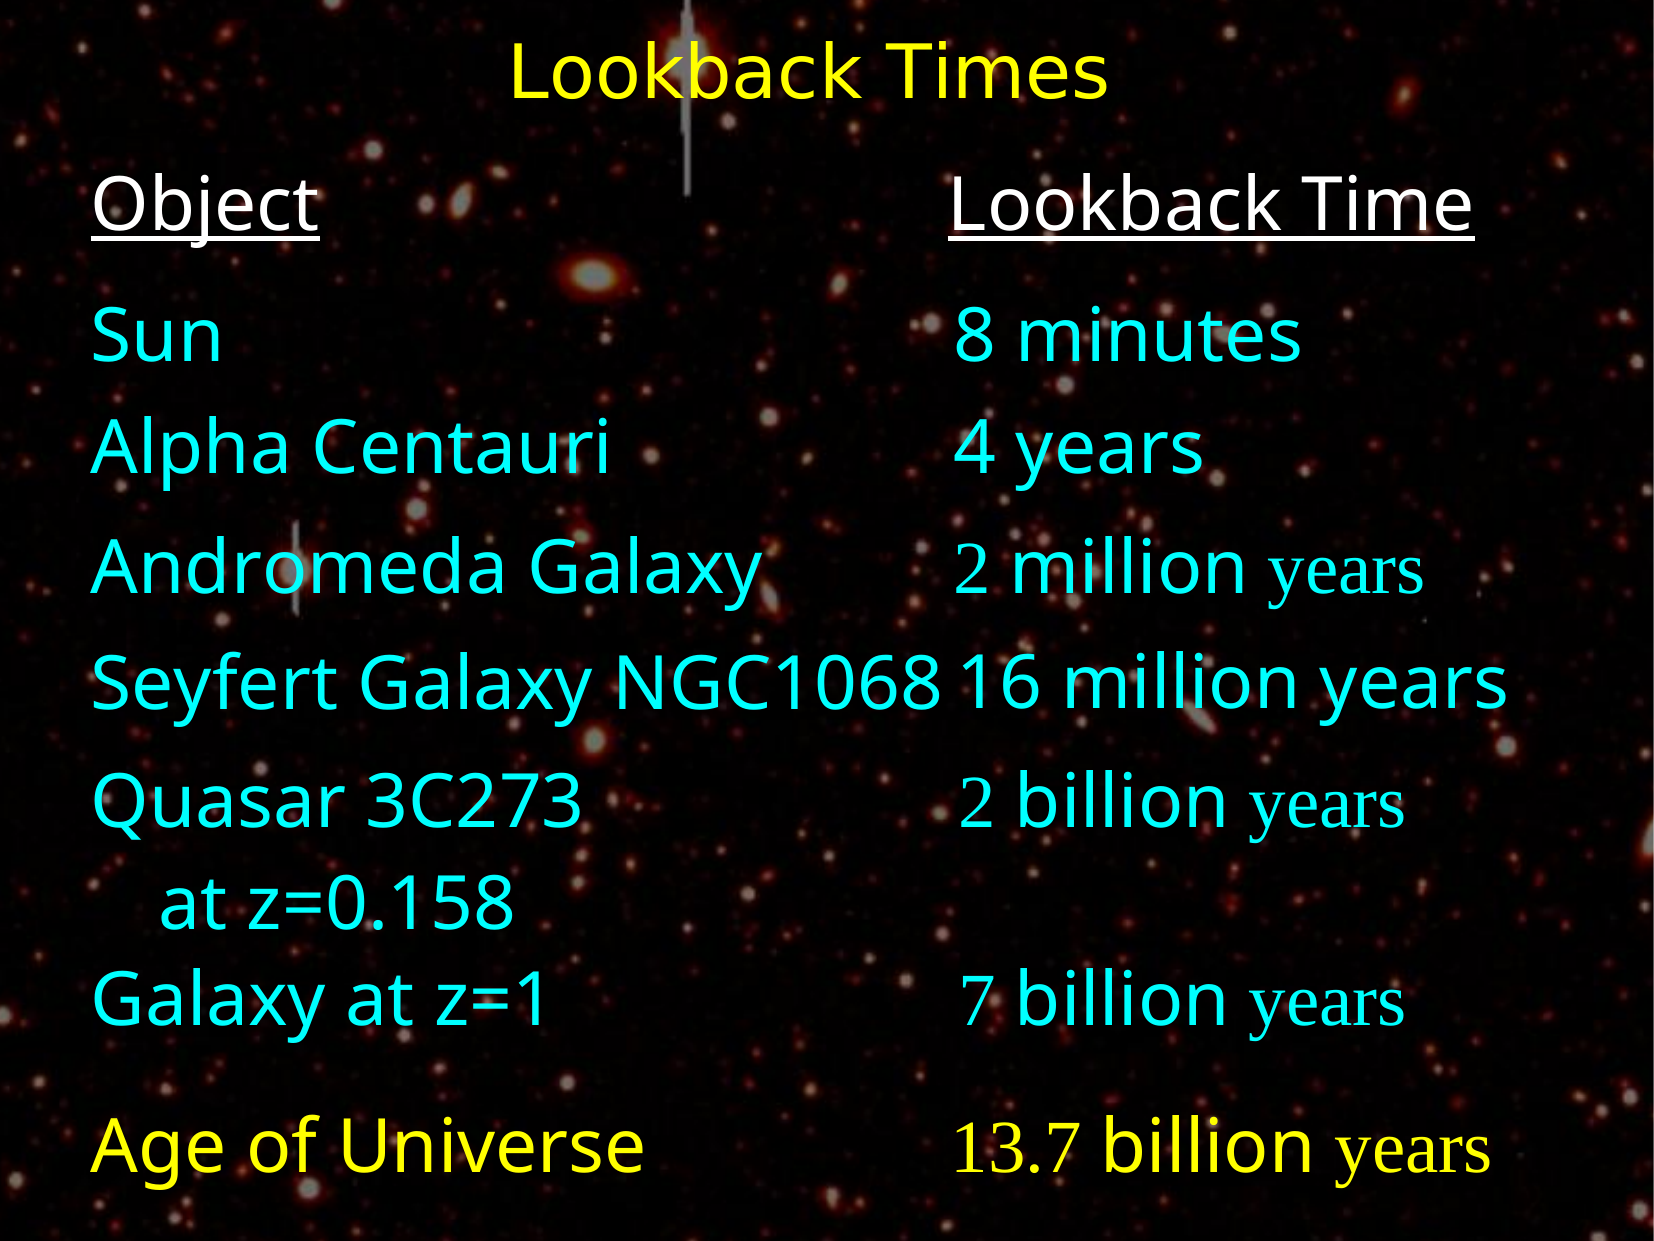

Lookback Times
Object
Lookback Time
Sun
8 minutes
Alpha Centauri
4 years
Andromeda Galaxy
2 million years
16 million years
Seyfert Galaxy NGC1068
Quasar 3C273
at z=0.158
2 billion years
Galaxy at z=1
7 billion years
Age of Universe
13.7 billion years